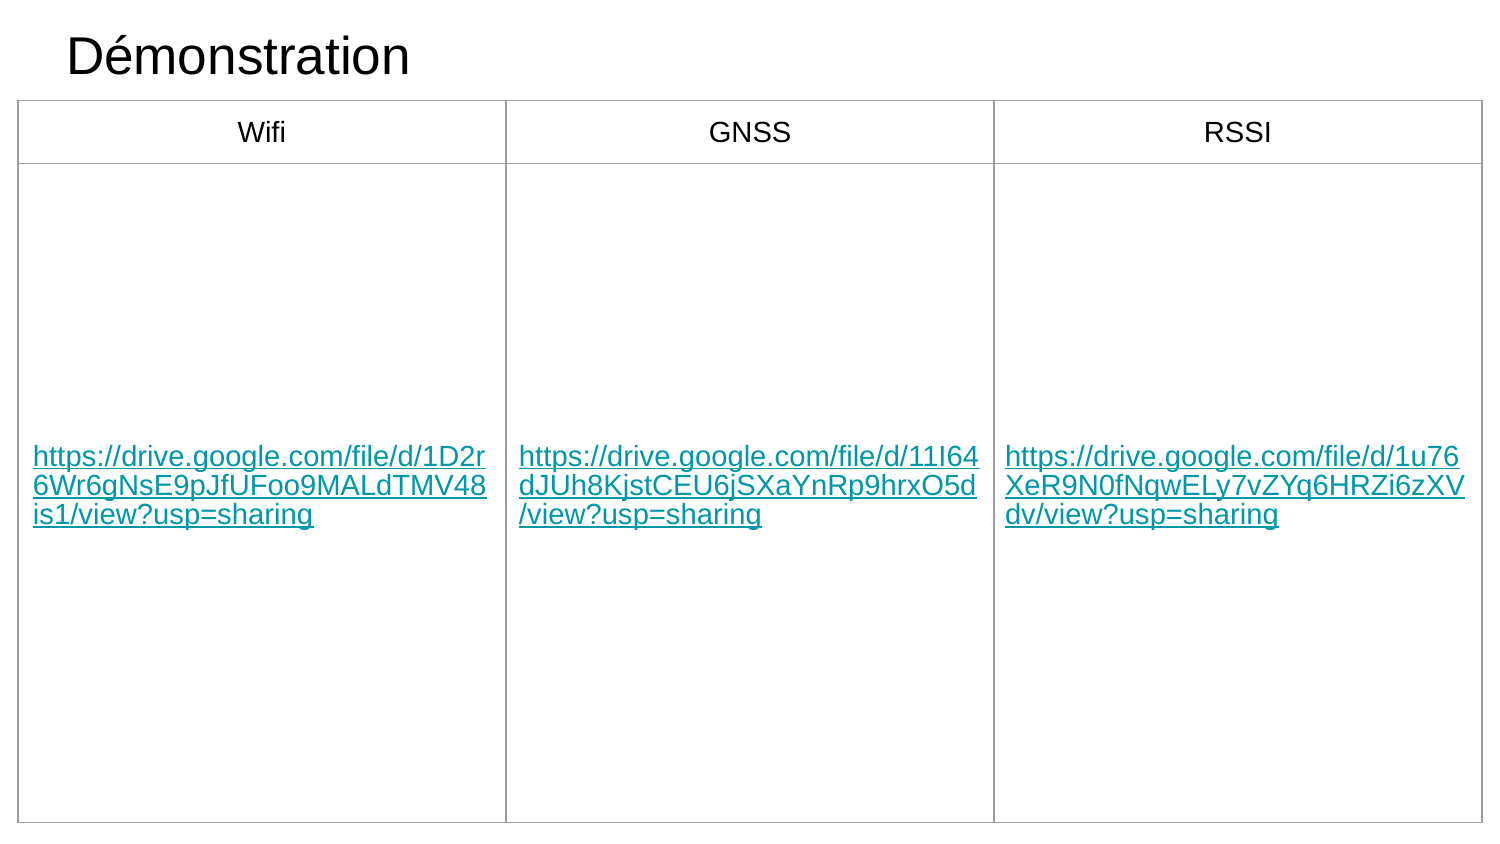

# Démonstration
| Wifi | GNSS | RSSI |
| --- | --- | --- |
| | | |
https://drive.google.com/file/d/1D2r6Wr6gNsE9pJfUFoo9MALdTMV48is1/view?usp=sharing
https://drive.google.com/file/d/11I64dJUh8KjstCEU6jSXaYnRp9hrxO5d/view?usp=sharing
https://drive.google.com/file/d/1u76XeR9N0fNqwELy7vZYq6HRZi6zXVdv/view?usp=sharing